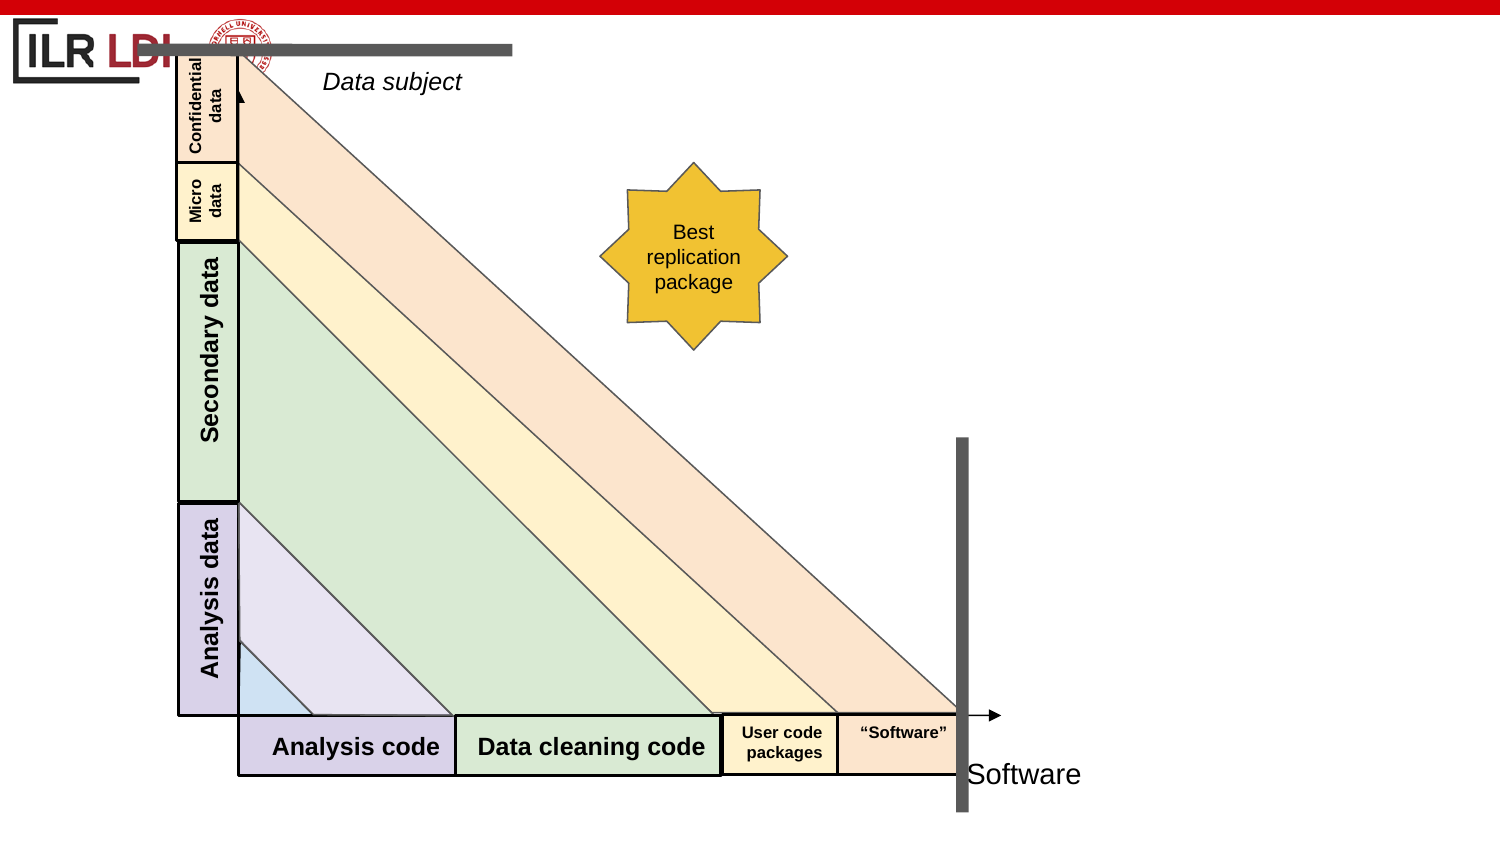

Data subject
Confidential data
Best replication package
Micro data
Secondary data
Analysis data
User code packages
“Software”
Analysis code
Data cleaning code
Software